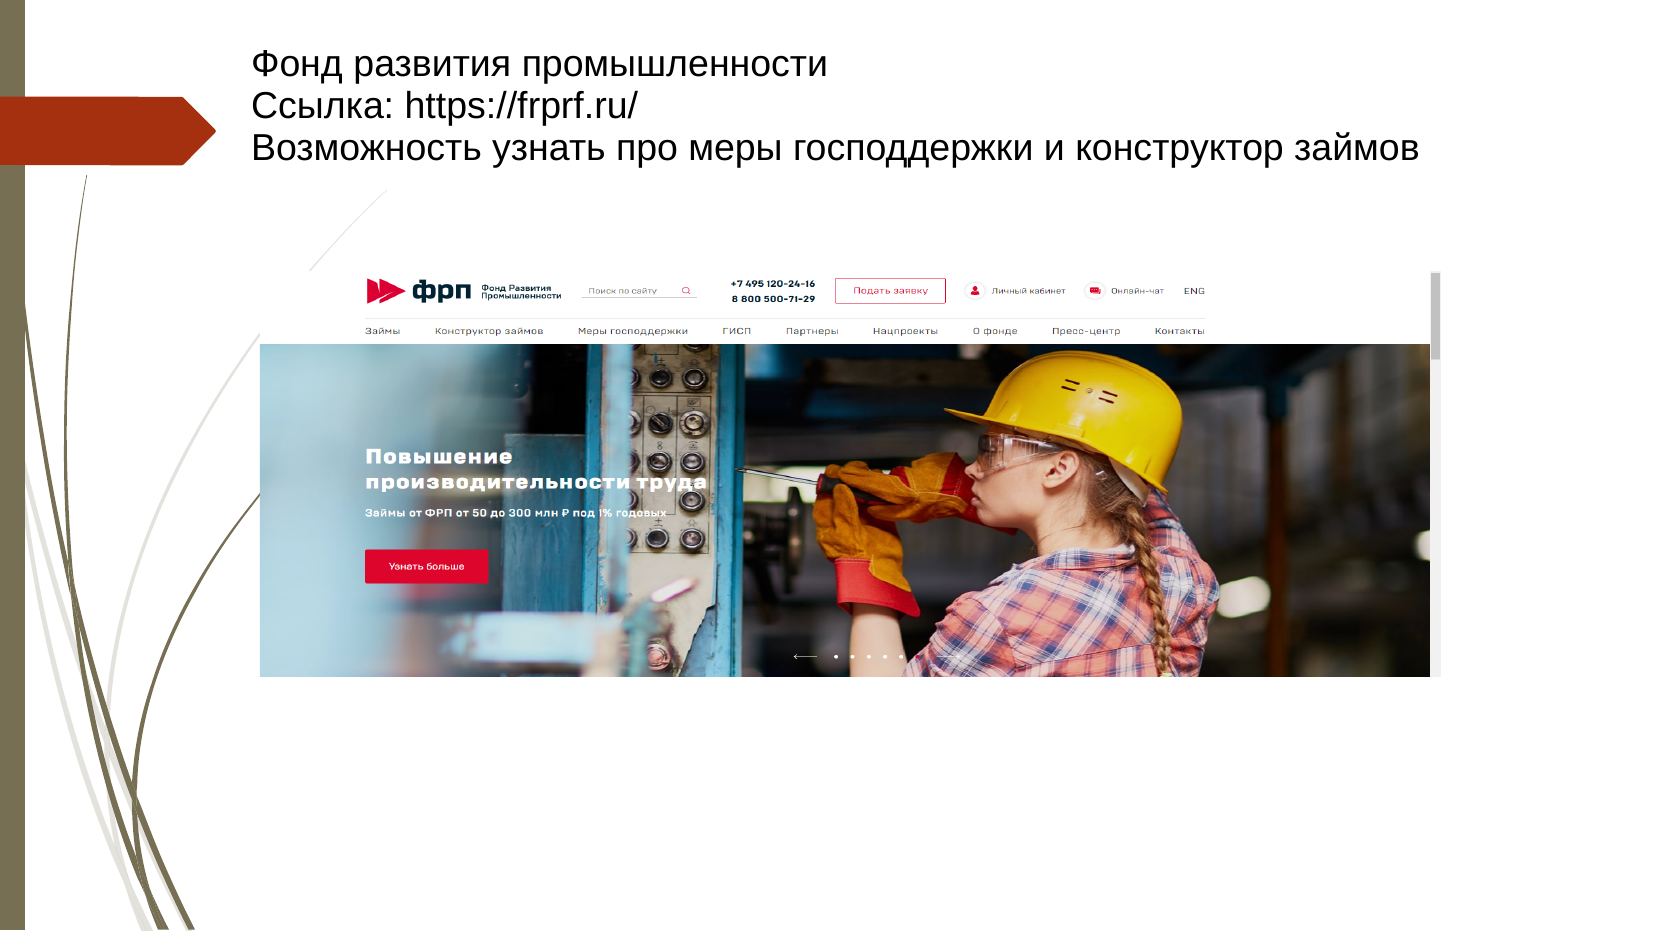

Фонд развития промышленности
Ссылка: https://frprf.ru/
Возможность узнать про меры господдержки и конструктор займов